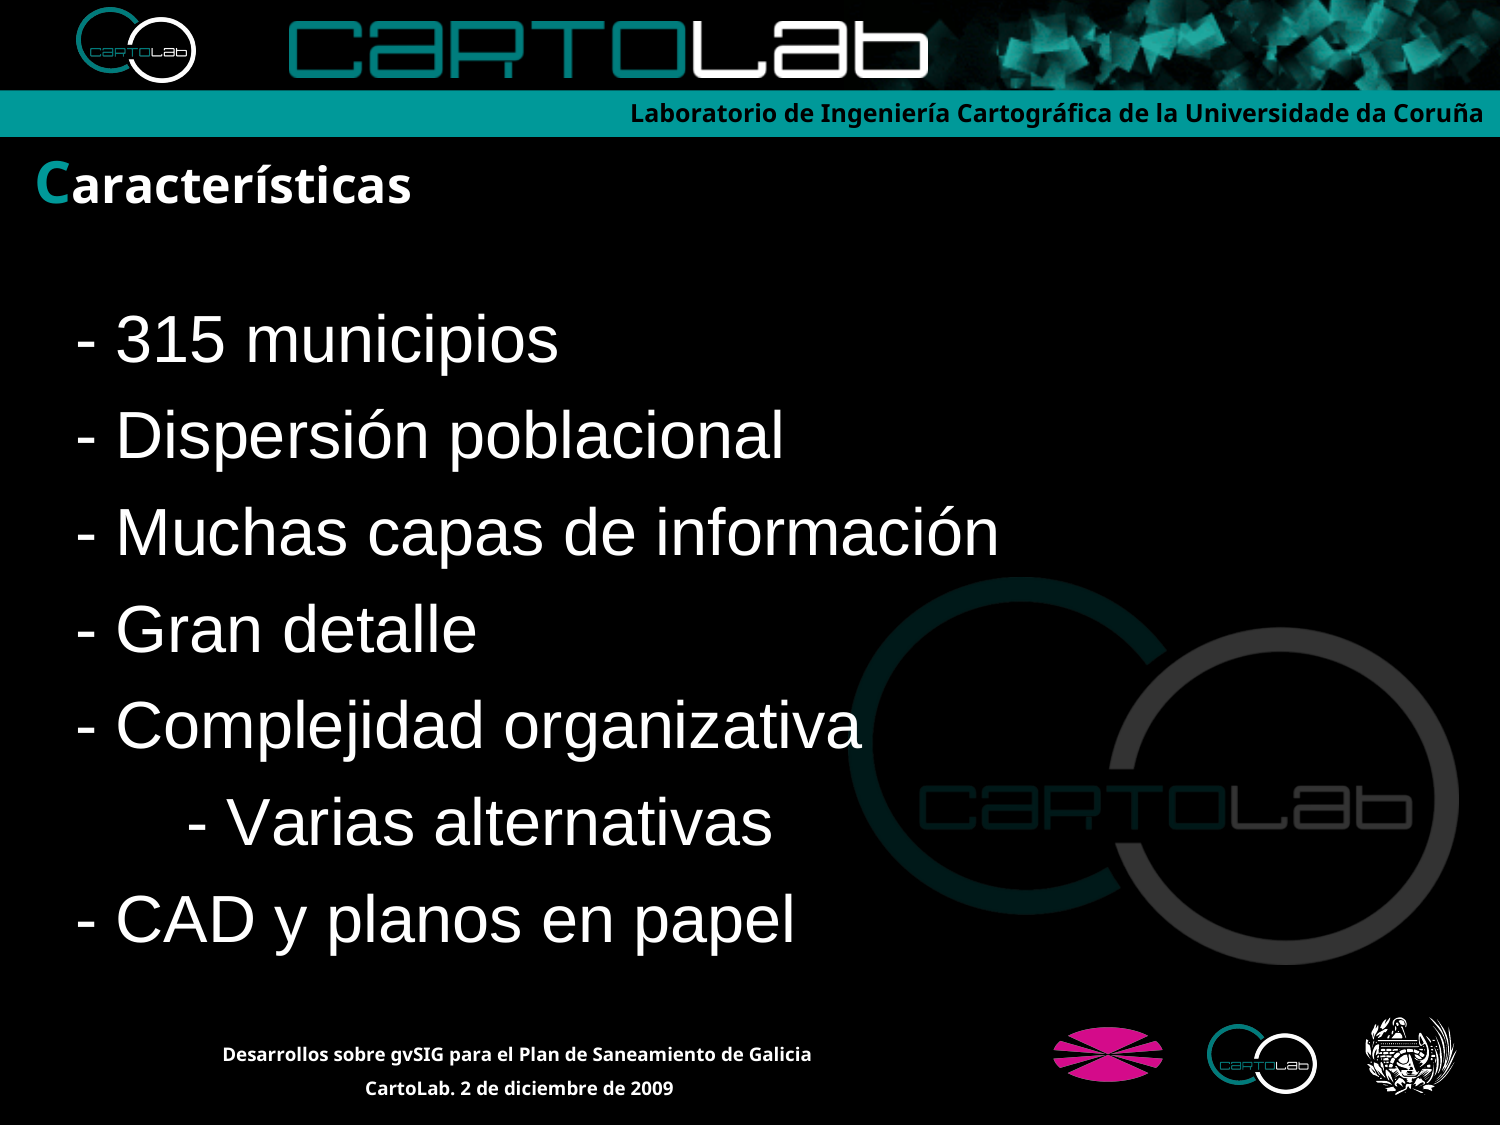

Características
# - 315 municipios
- Dispersión poblacional
- Muchas capas de información
- Gran detalle
- Complejidad organizativa
 - Varias alternativas
- CAD y planos en papel